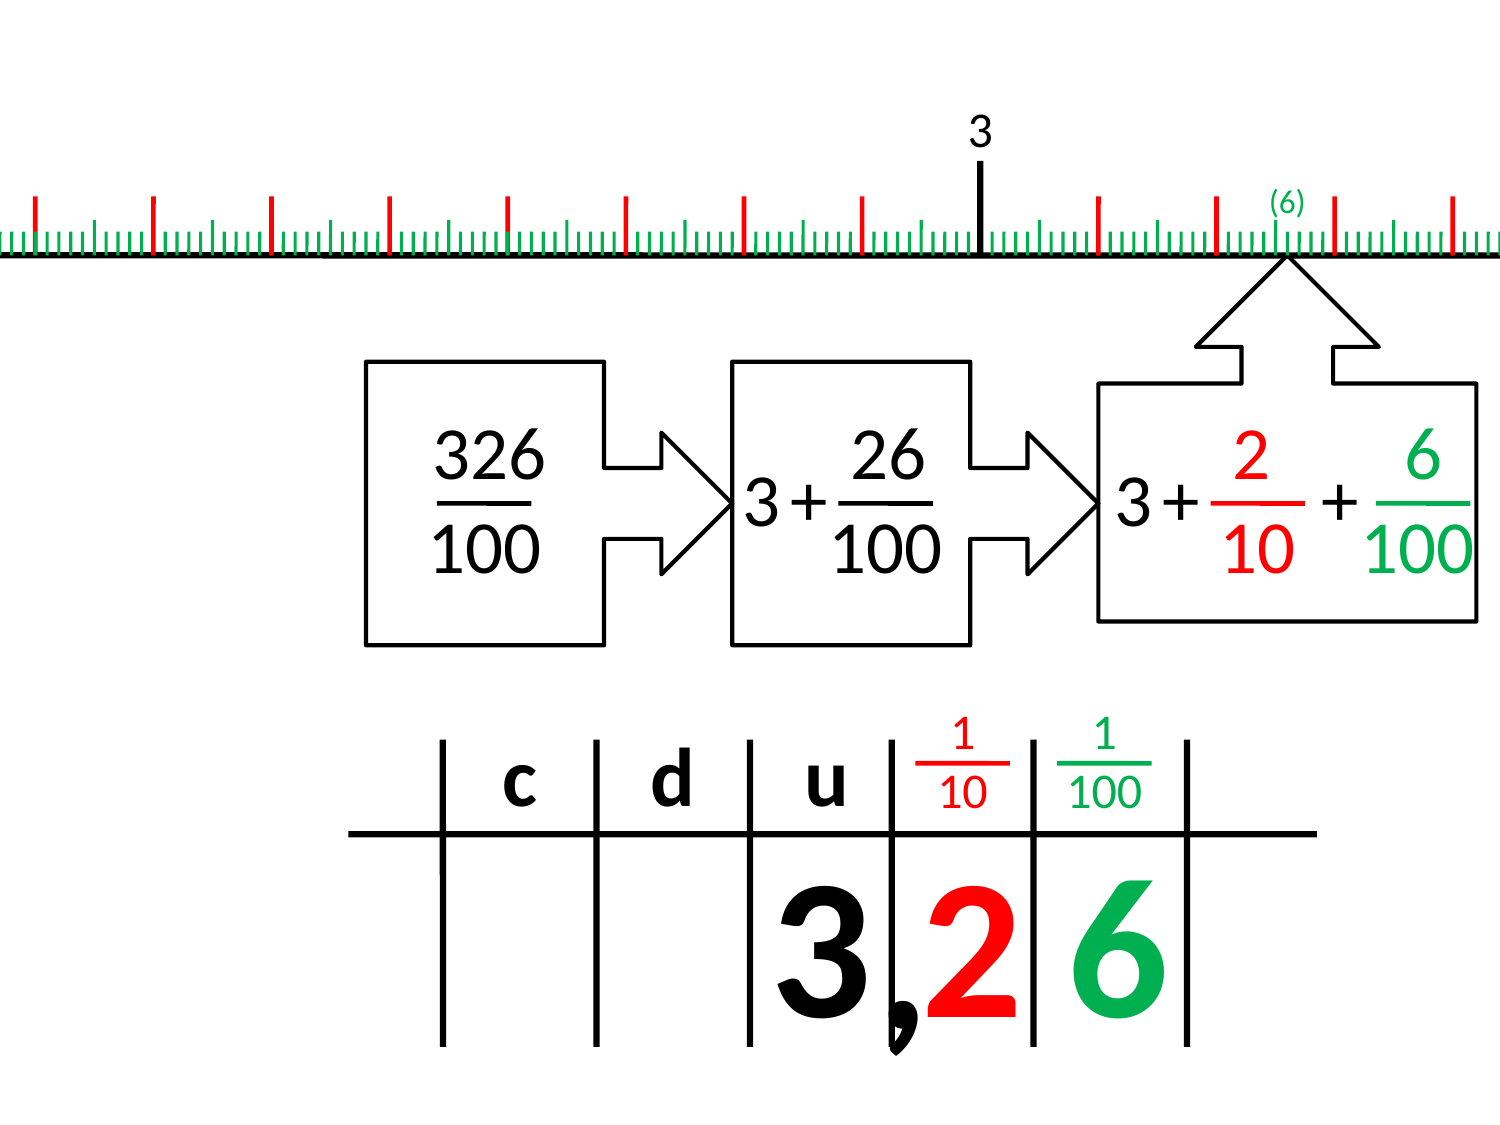

0
3
(6)
326
26
2
6
3
+
3
+
+
100
100
10
100
1
1
c
d
u
10
100
3
2 6
,